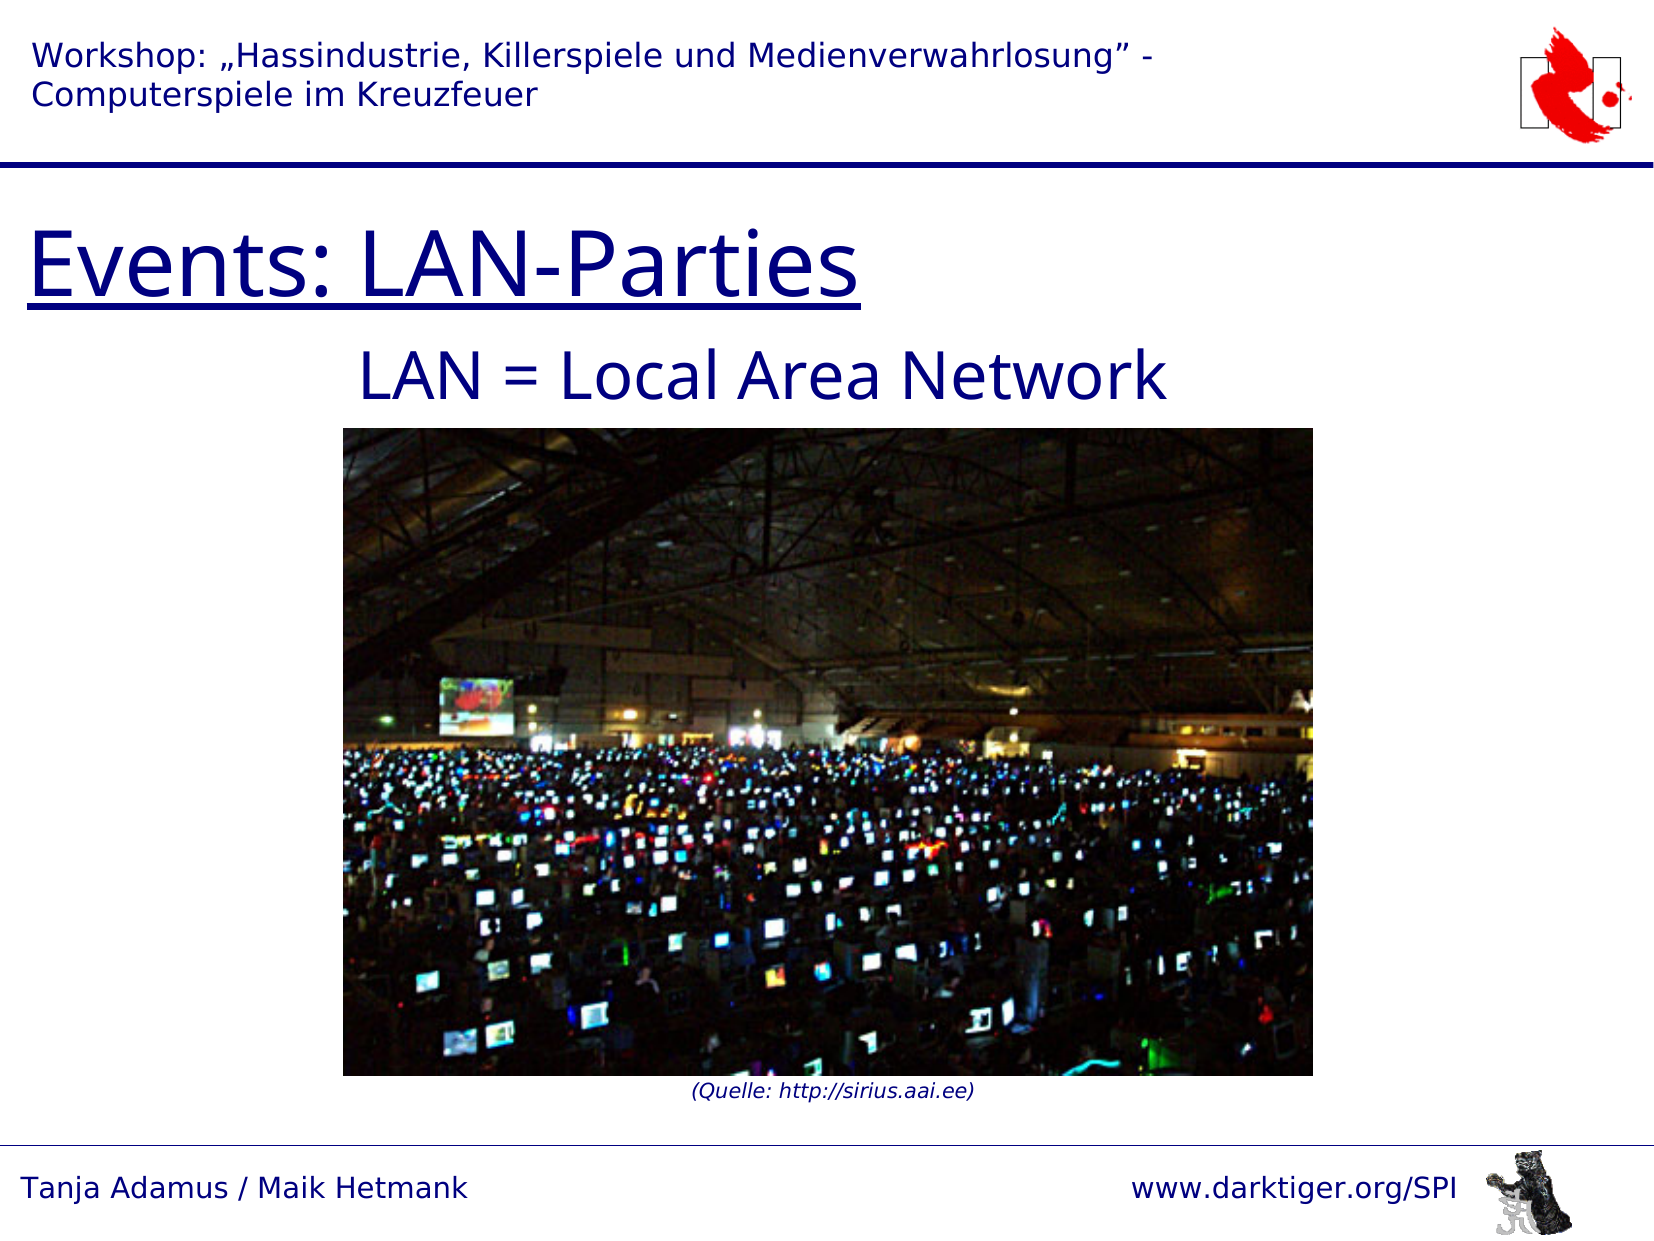

Workshop: „Hassindustrie, Killerspiele und Medienverwahrlosung” - Computerspiele im Kreuzfeuer
Events: LAN-Parties
LAN = Local Area Network
(Quelle: http://sirius.aai.ee)